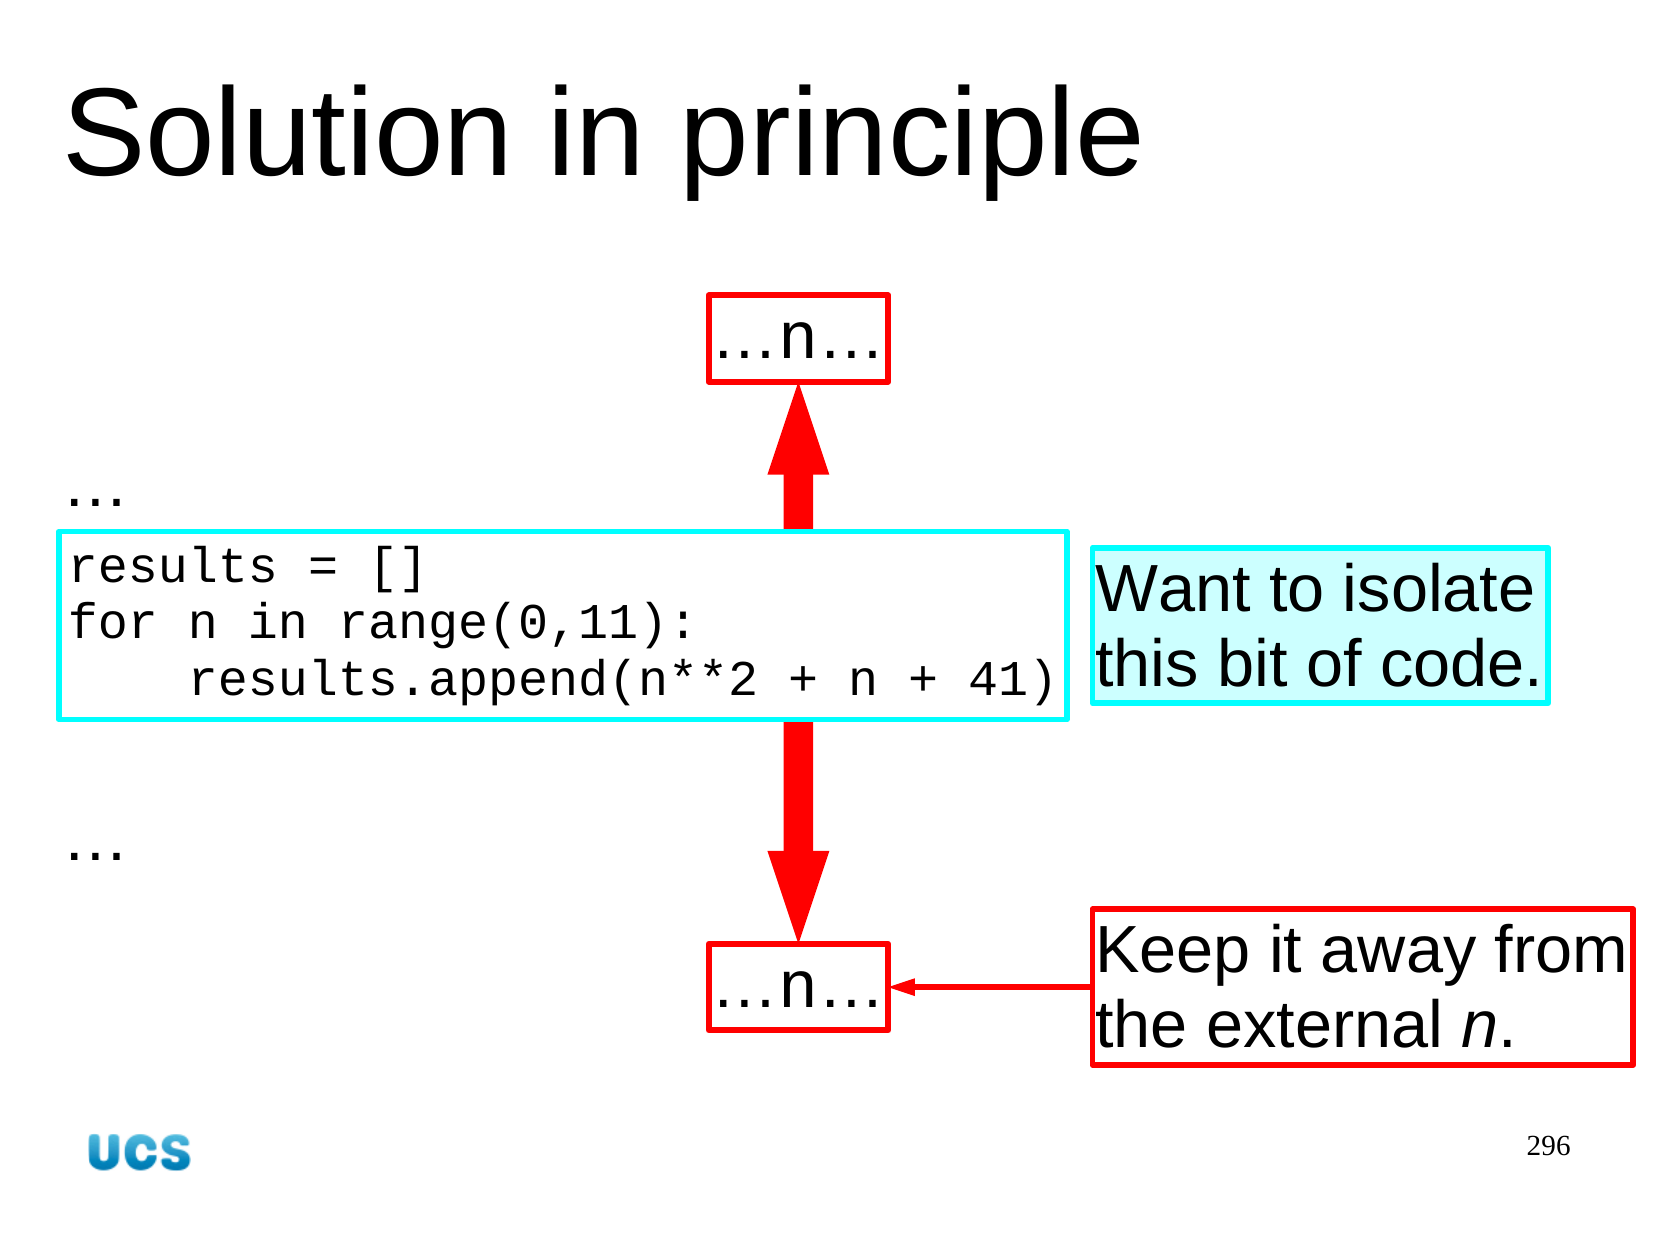

Solution in principle
…n…
…
results = []
for n in range(0,11):
 results.append(n**2 + n + 41)
Want to isolate
this bit of code.
…
Keep it away from
the external n.
…n…
296